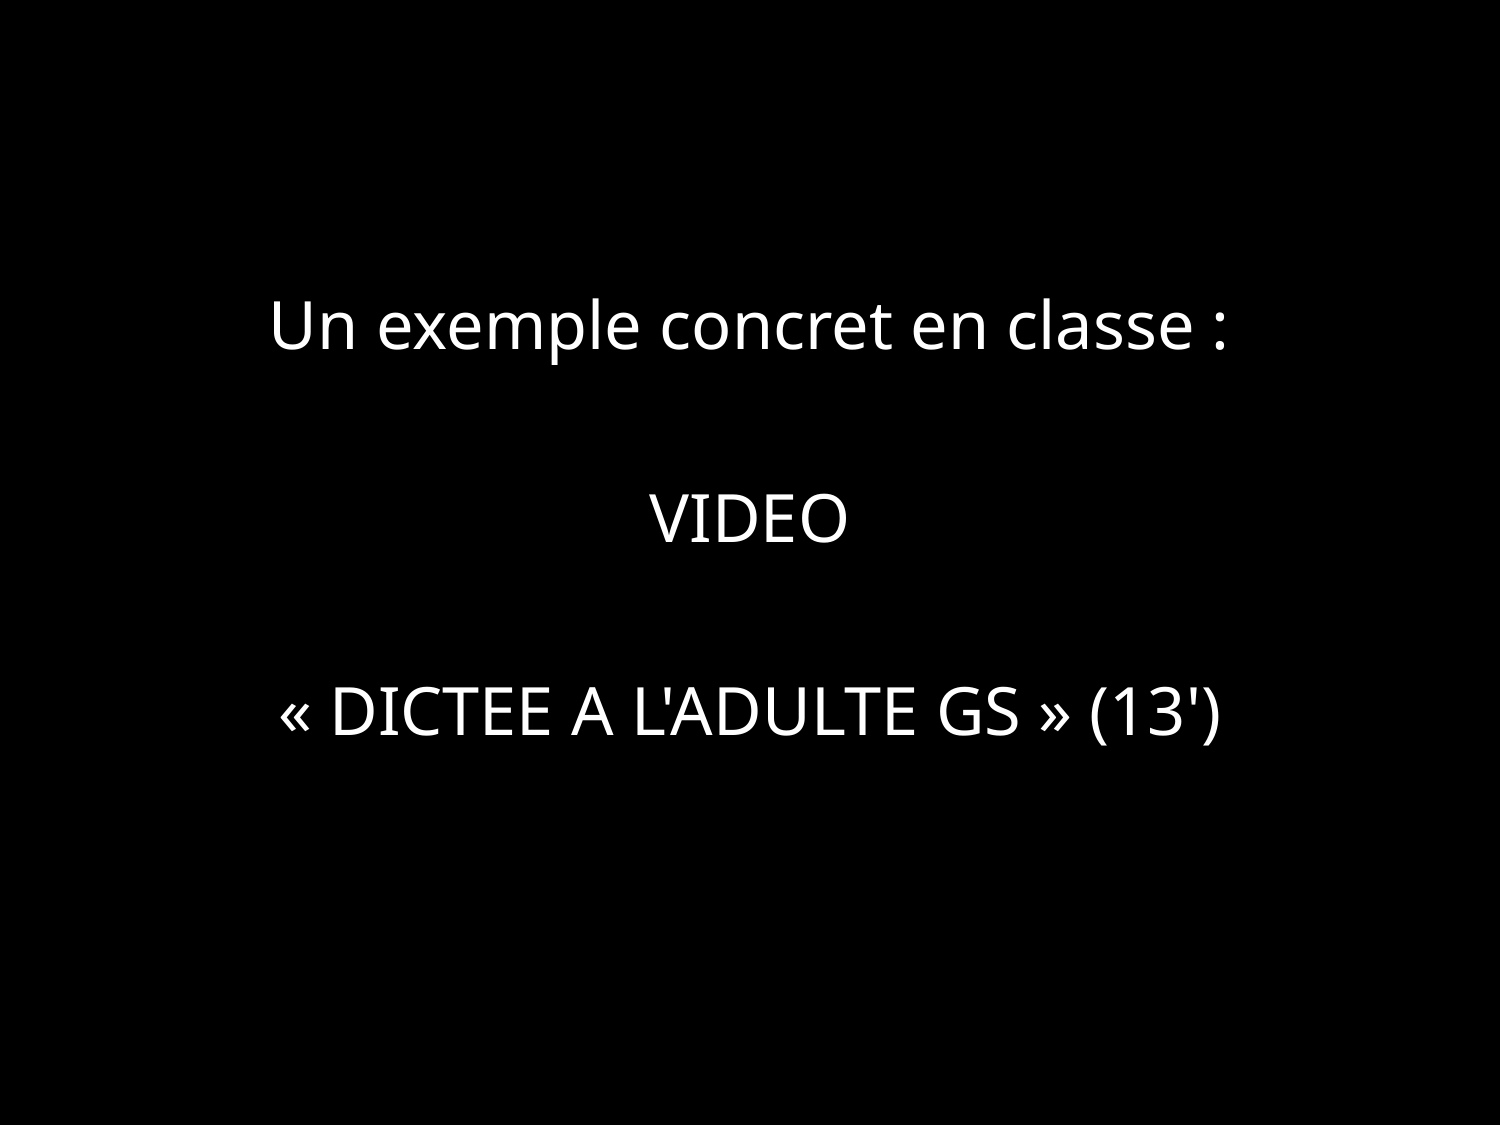

# Un exemple concret en classe :
VIDEO
« DICTEE A L'ADULTE GS » (13')